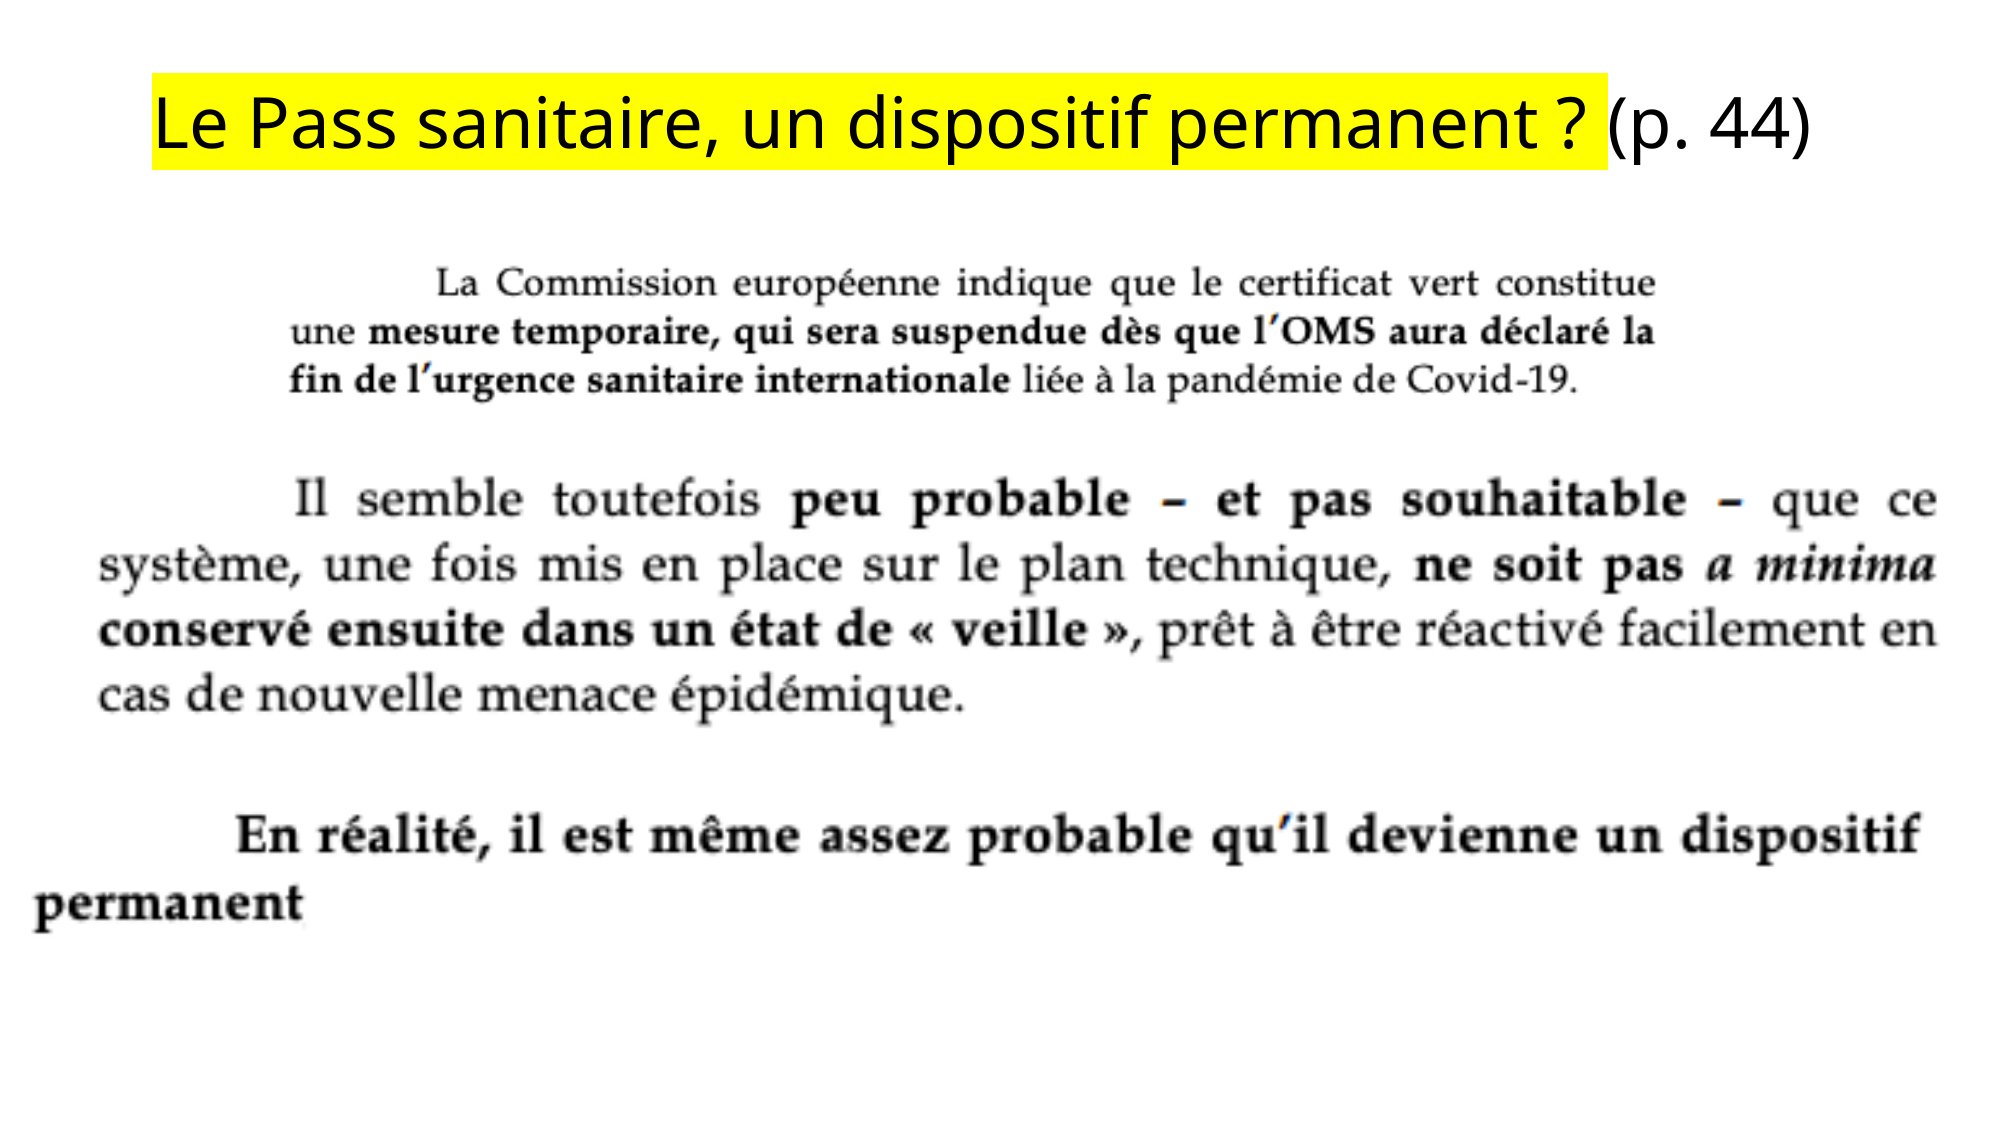

# Le Pass sanitaire, un dispositif permanent ? (p. 44)